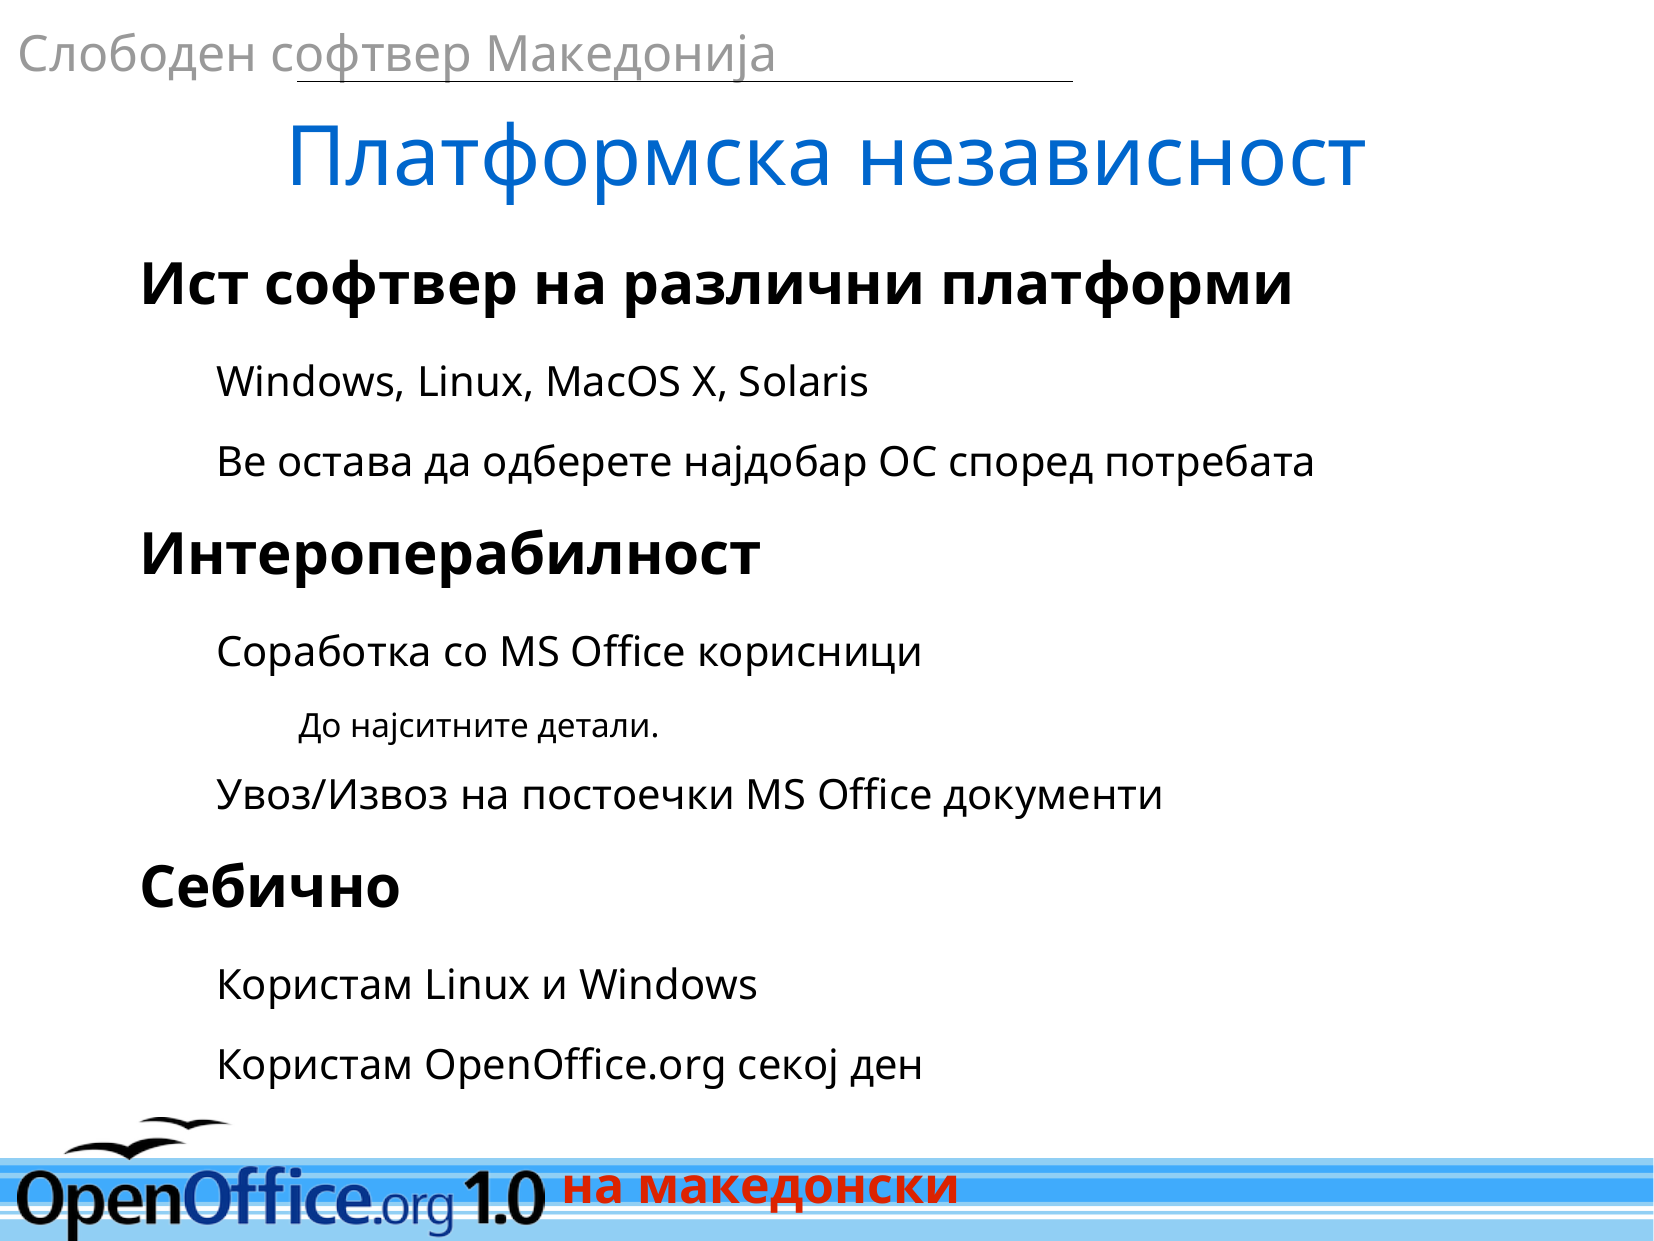

# Платформска независност
Ист софтвер на различни платформи
Windows, Linux, MacOS X, Solaris
Ве остава да одберете најдобар ОС според потребата
Интероперабилност
Соработка со MS Office корисници
До најситните детали.
Увоз/Извоз на постоечки MS Office документи
Себично
Користам Linux и Windows
Користам OpenOffice.org секој ден